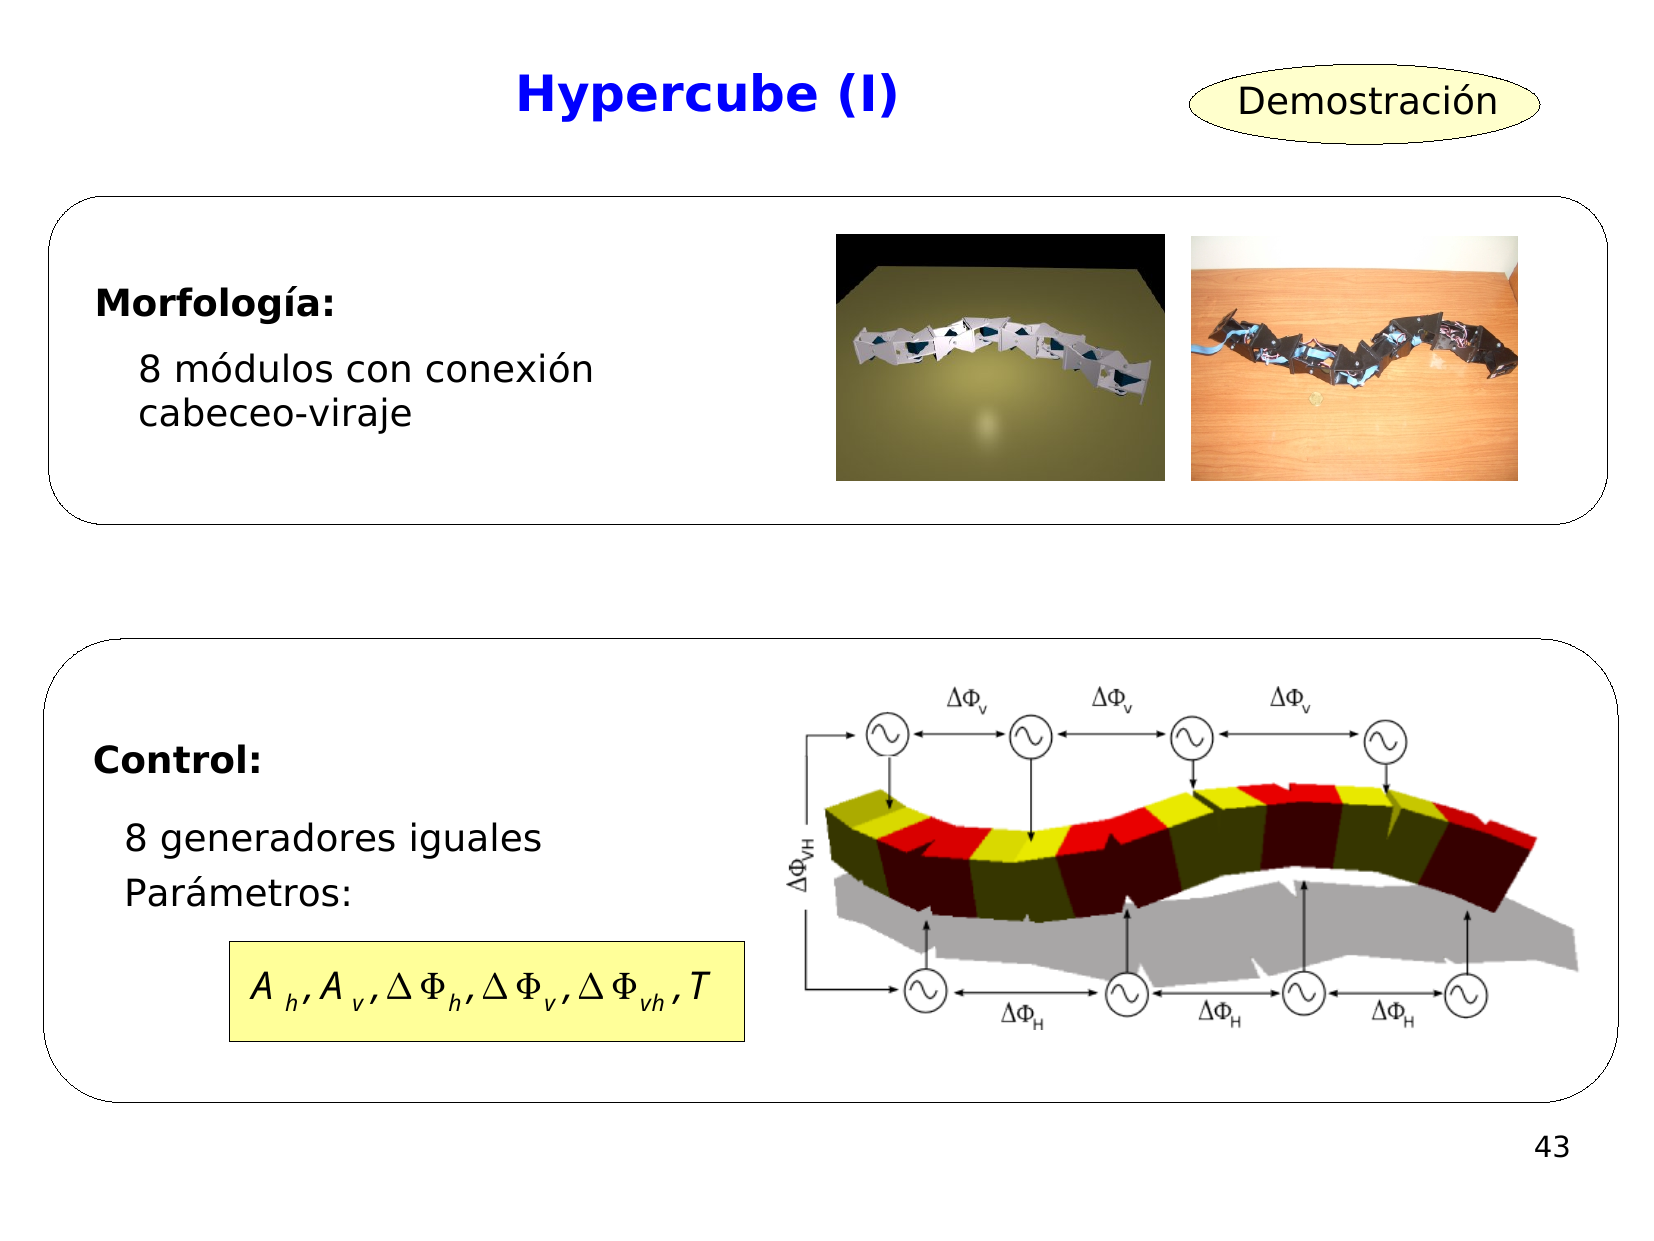

Hypercube (I)
Demostración
 Morfología:
8 módulos con conexión cabeceo-viraje
 Control:
 8 generadores iguales
 Parámetros:
43